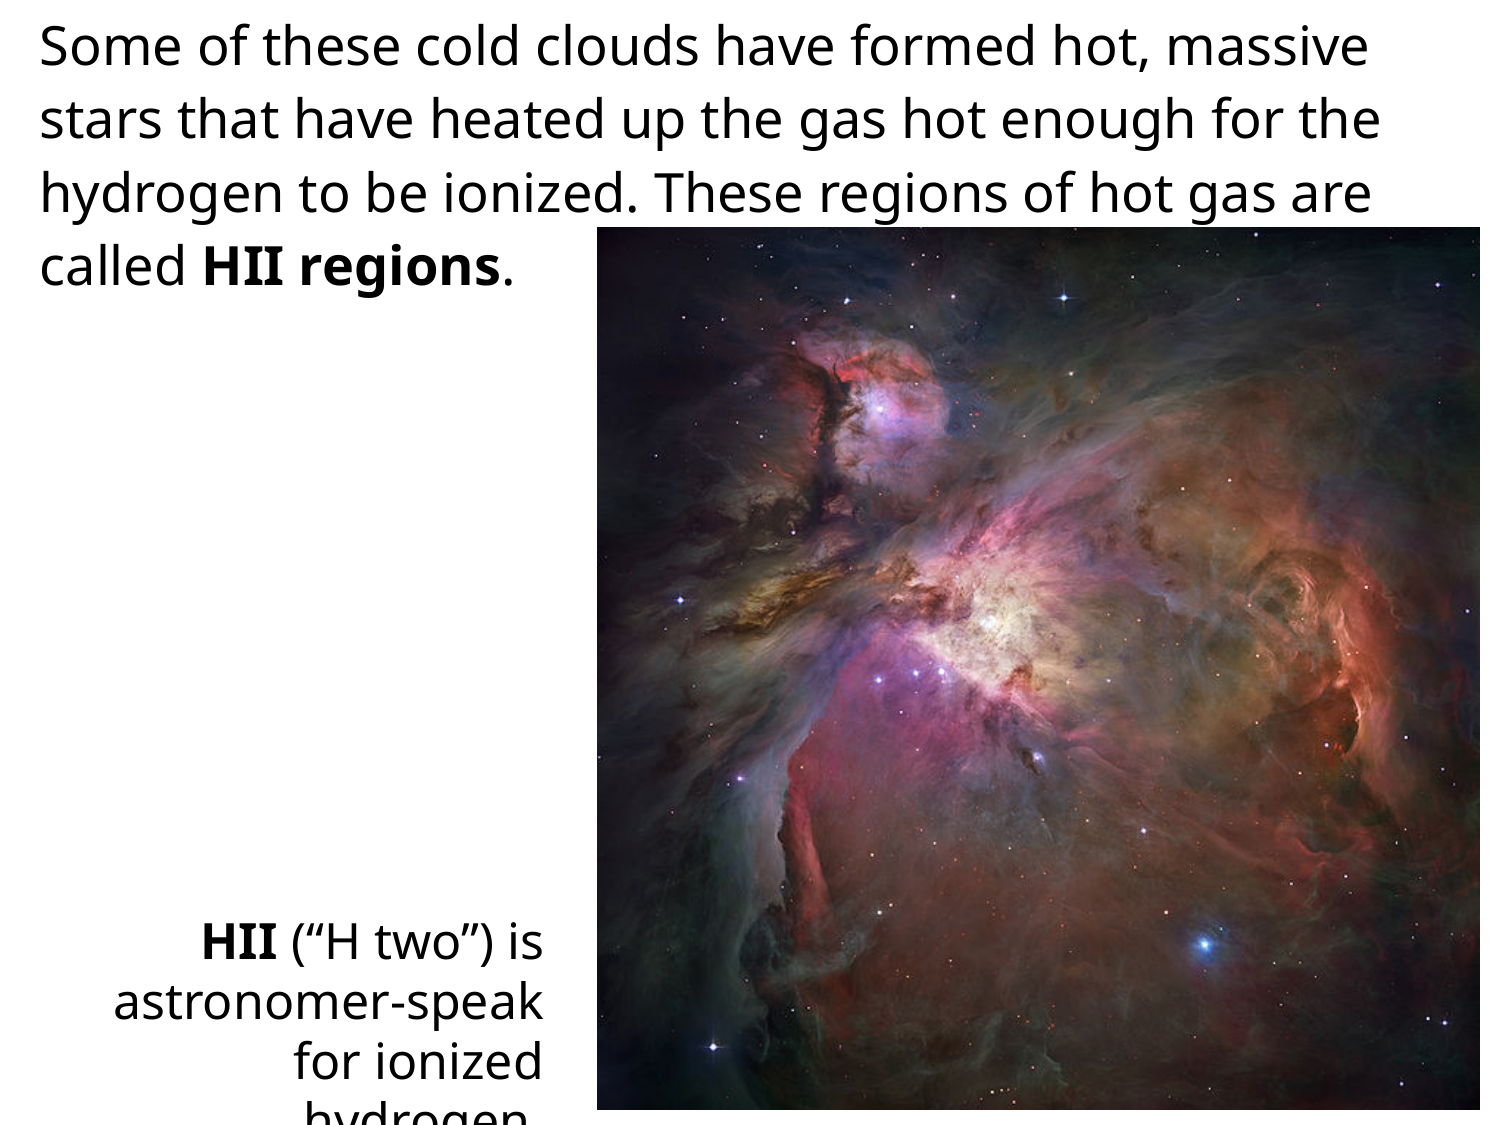

Some of these cold clouds have formed hot, massive stars that have heated up the gas hot enough for the hydrogen to be ionized. These regions of hot gas are called HII regions.
HII (“H two”) is astronomer-speak for ionized hydrogen.